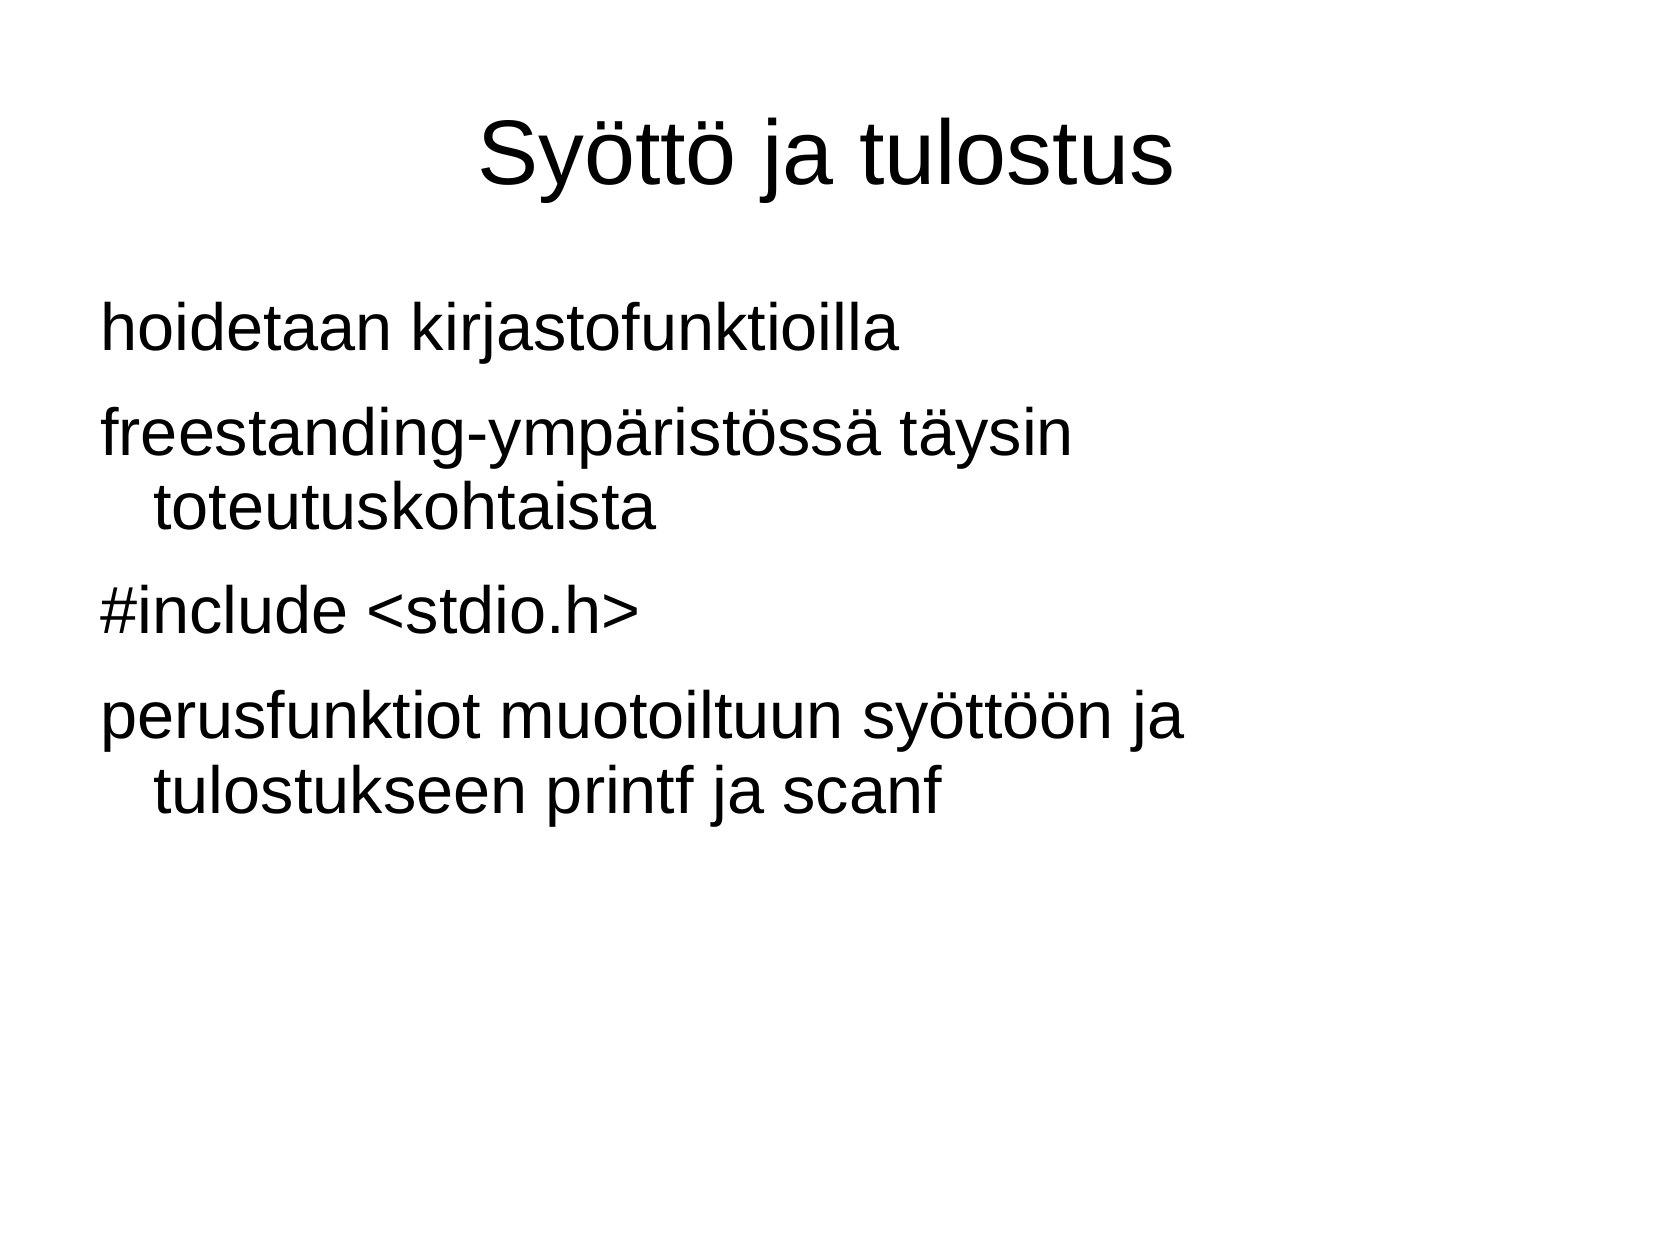

# Syöttö ja tulostus
hoidetaan kirjastofunktioilla
freestanding-ympäristössä täysin toteutuskohtaista
#include <stdio.h>
perusfunktiot muotoiltuun syöttöön ja tulostukseen printf ja scanf